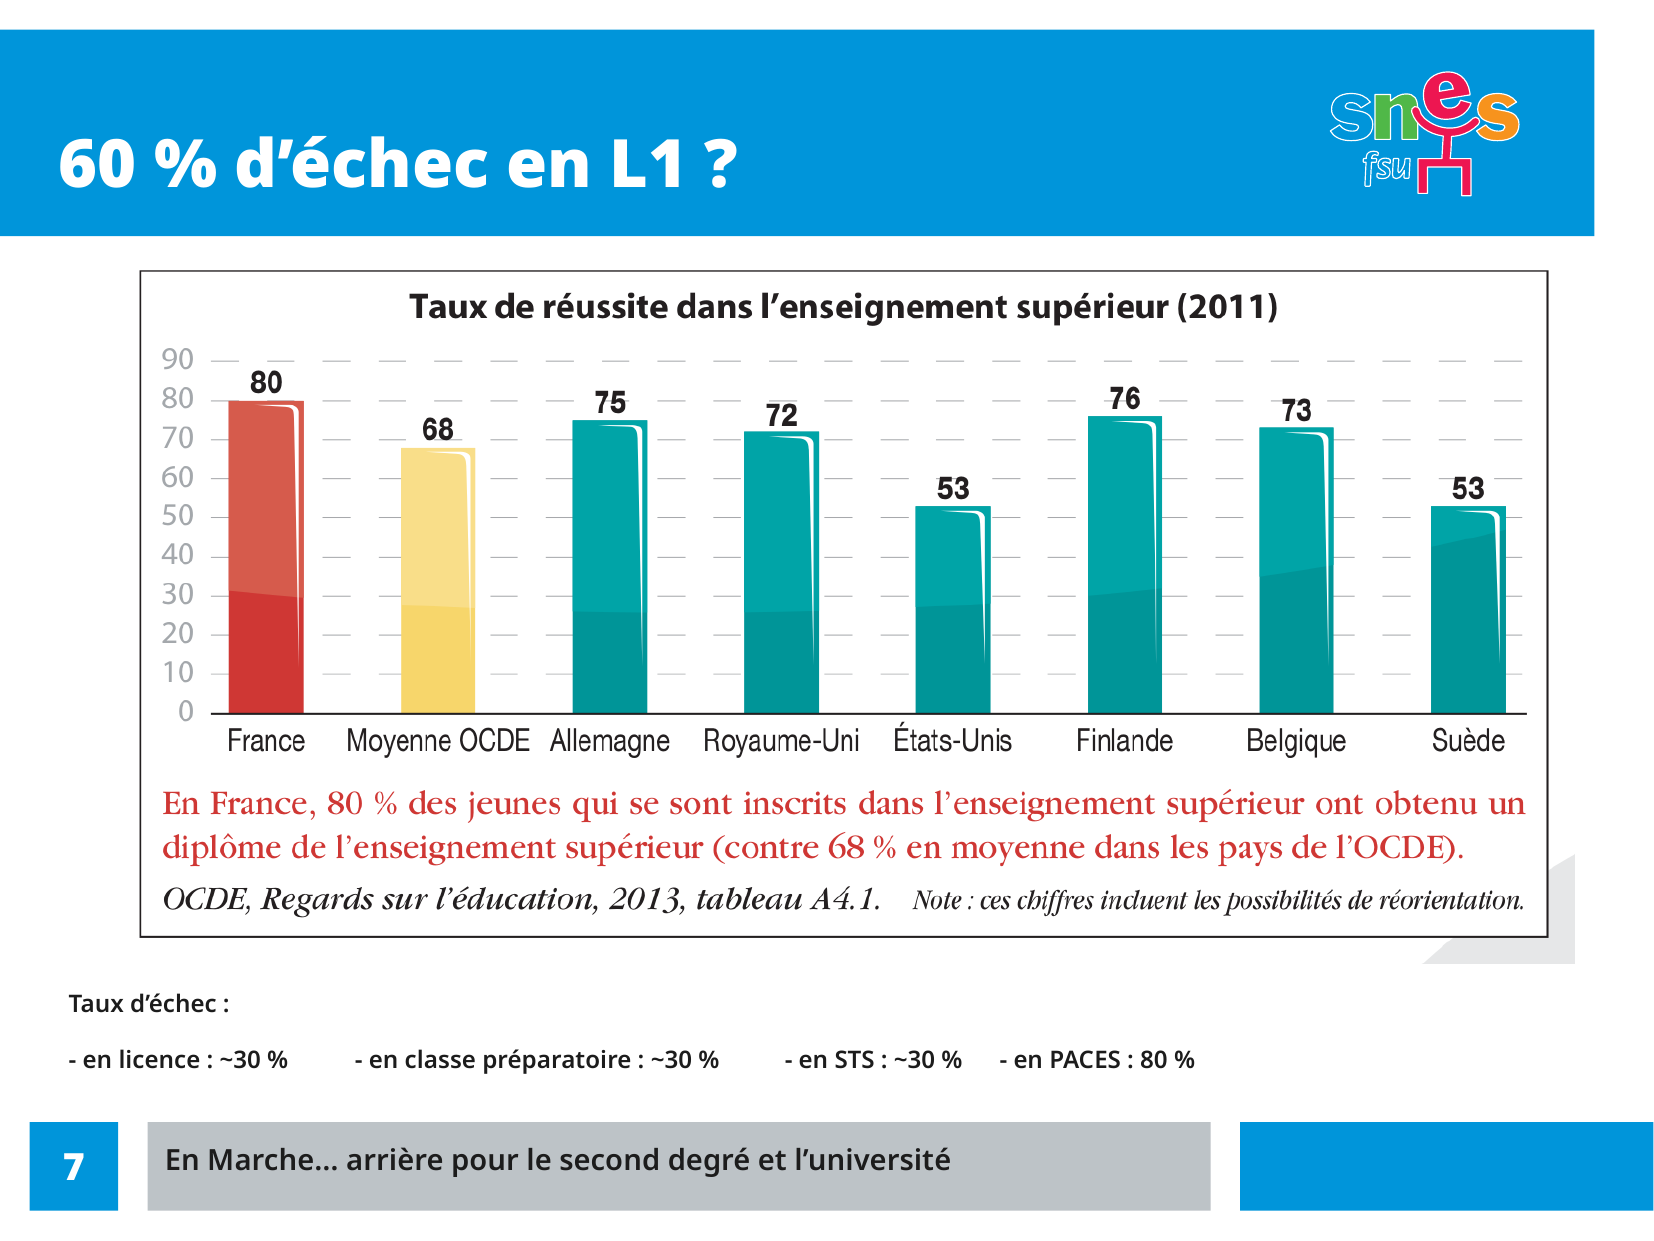

# 60 % d’échec en L1 ?
Taux d’échec :
- en licence : ~30 %	- en classe préparatoire : ~30 %	- en STS : ~30 %	- en PACES : 80 %
7
En Marche… arrière pour le second degré et l’université